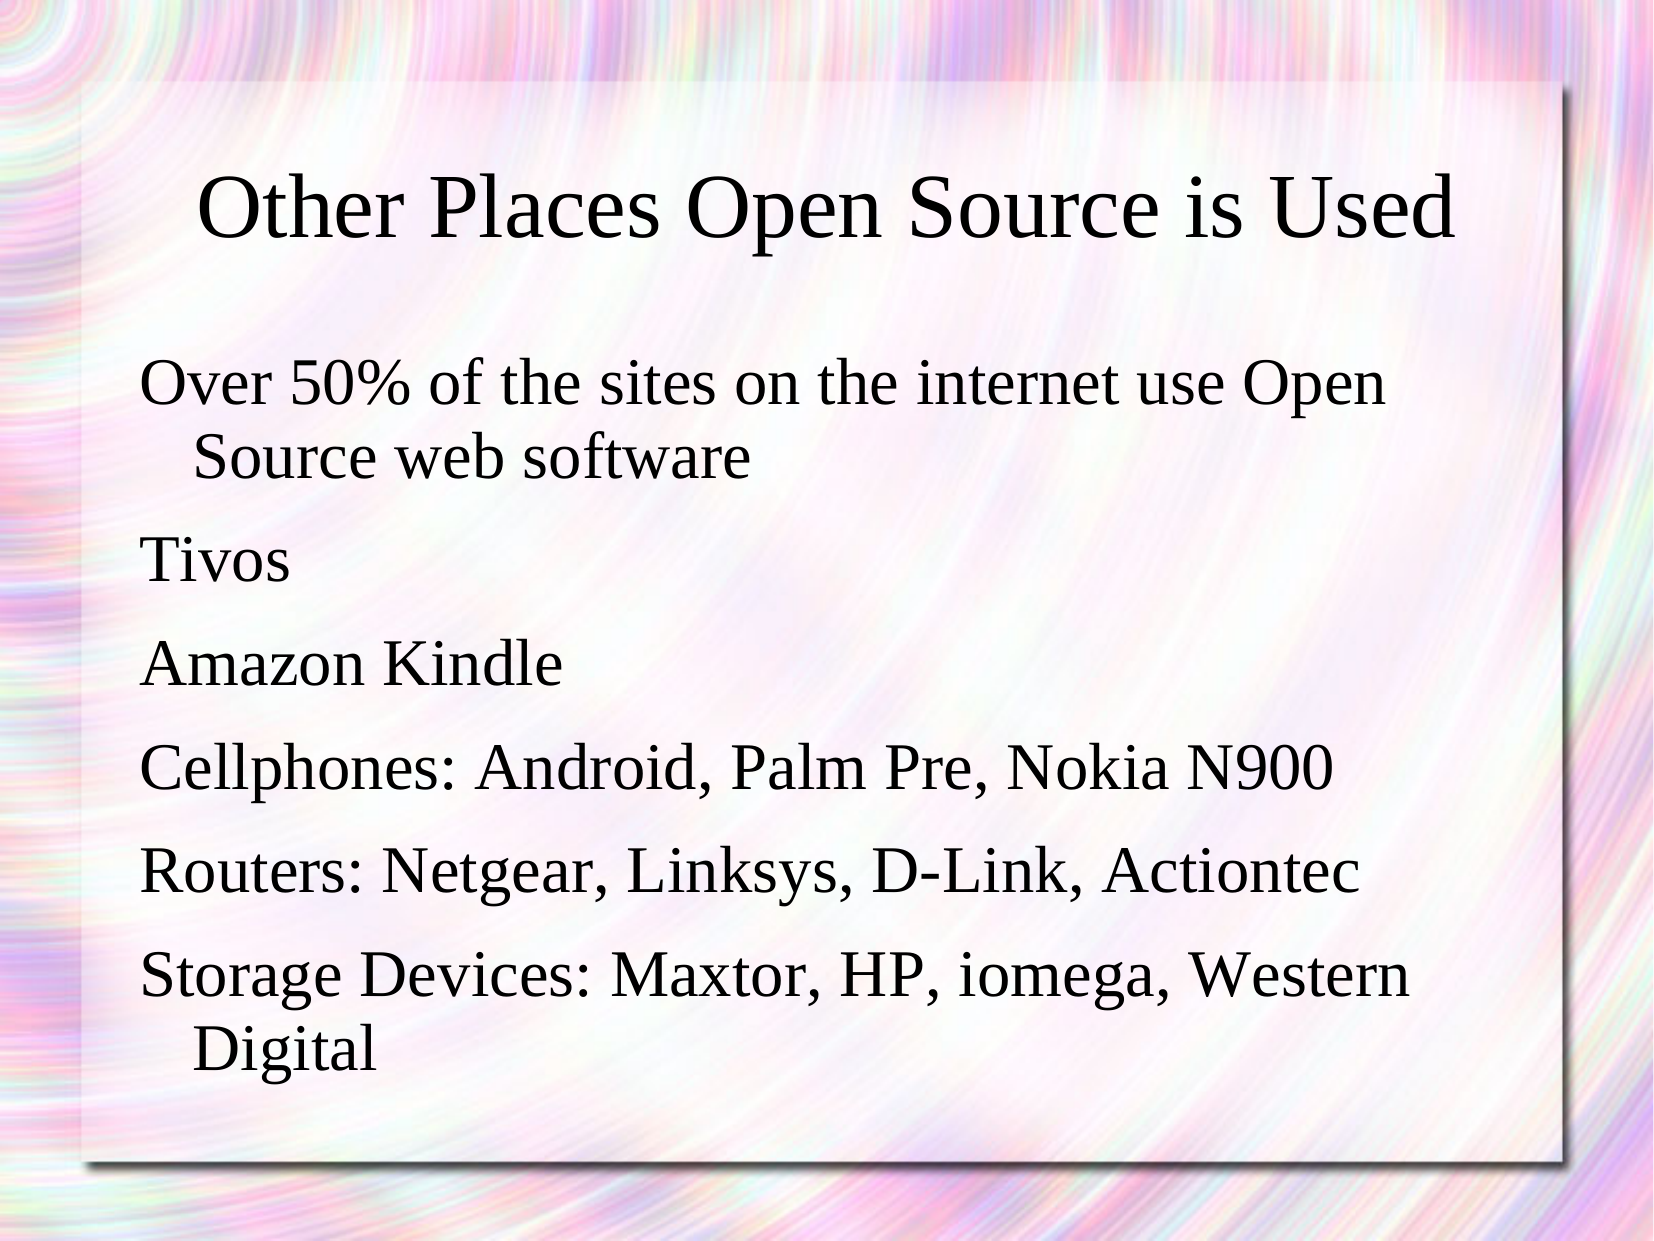

# Other Places Open Source is Used
Over 50% of the sites on the internet use Open Source web software
Tivos
Amazon Kindle
Cellphones: Android, Palm Pre, Nokia N900
Routers: Netgear, Linksys, D-Link, Actiontec
Storage Devices: Maxtor, HP, iomega, Western Digital